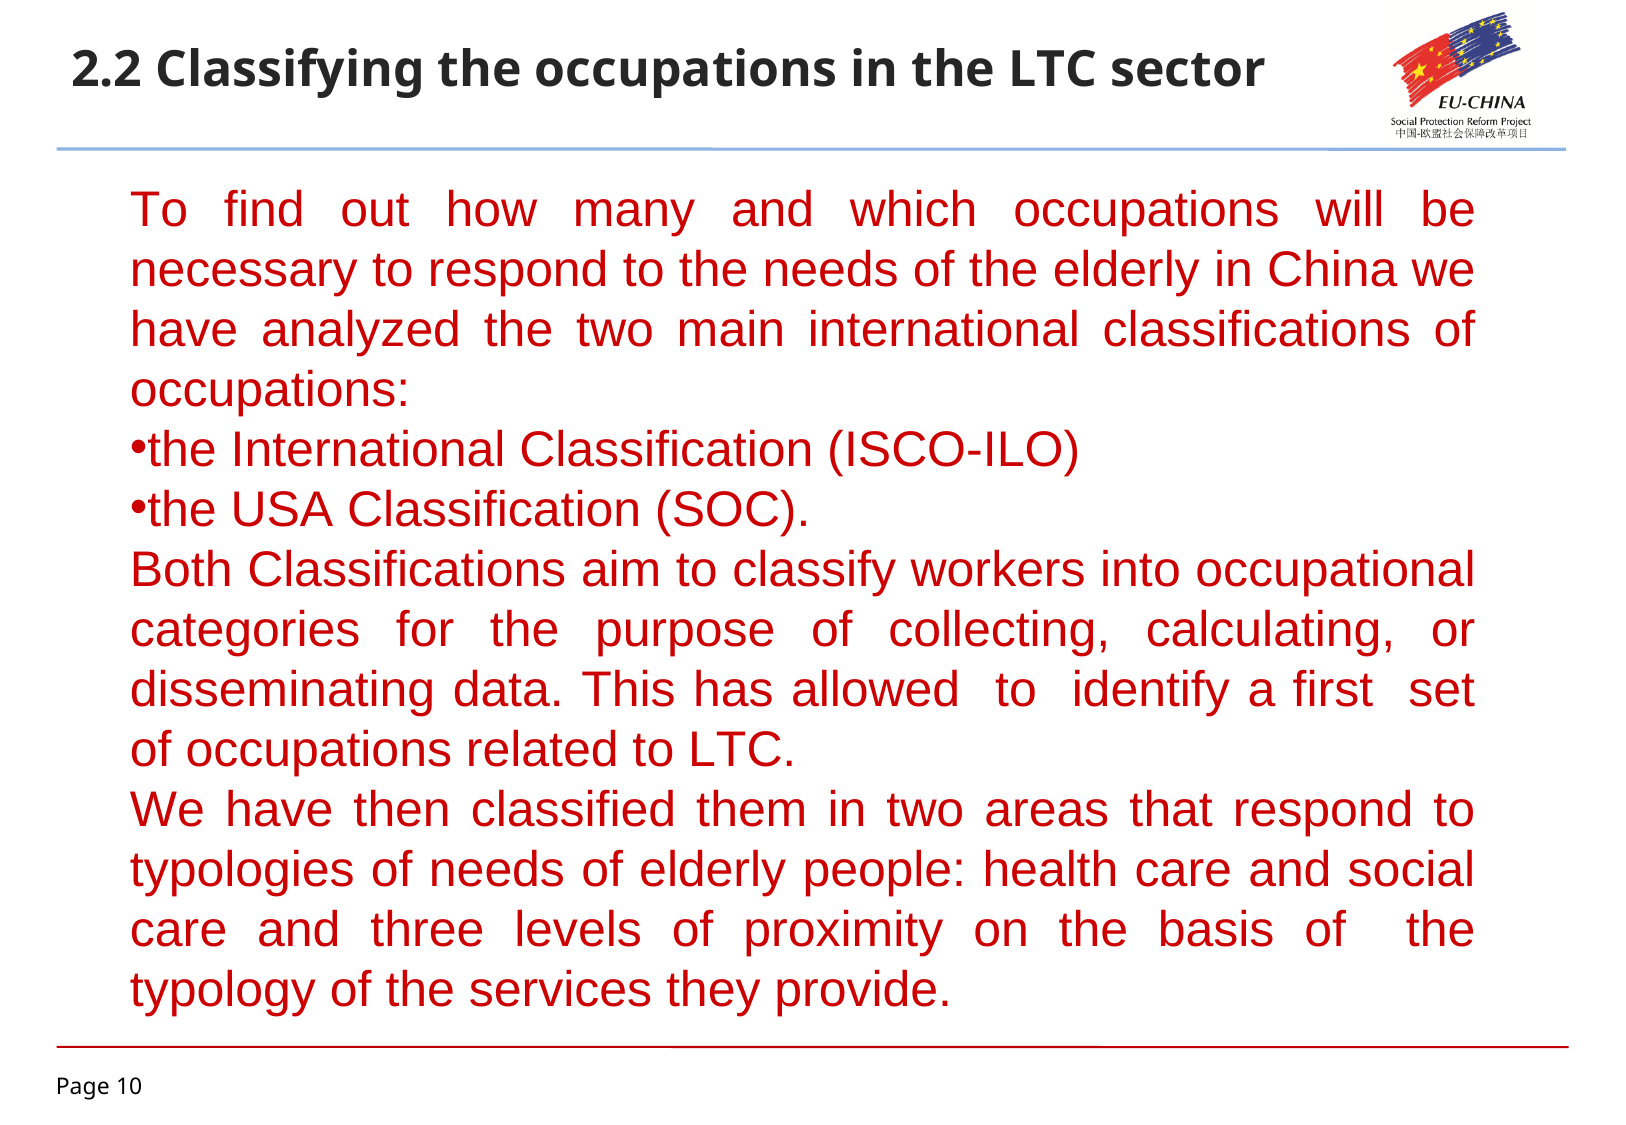

2.2 Classifying the occupations in the LTC sector
To find out how many and which occupations will be necessary to respond to the needs of the elderly in China we have analyzed the two main international classifications of occupations:
the International Classification (ISCO-ILO)
the USA Classification (SOC).
Both Classifications aim to classify workers into occupational categories for the purpose of collecting, calculating, or disseminating data. This has allowed to identify a first set of occupations related to LTC.
We have then classified them in two areas that respond to typologies of needs of elderly people: health care and social care and three levels of proximity on the basis of the typology of the services they provide.